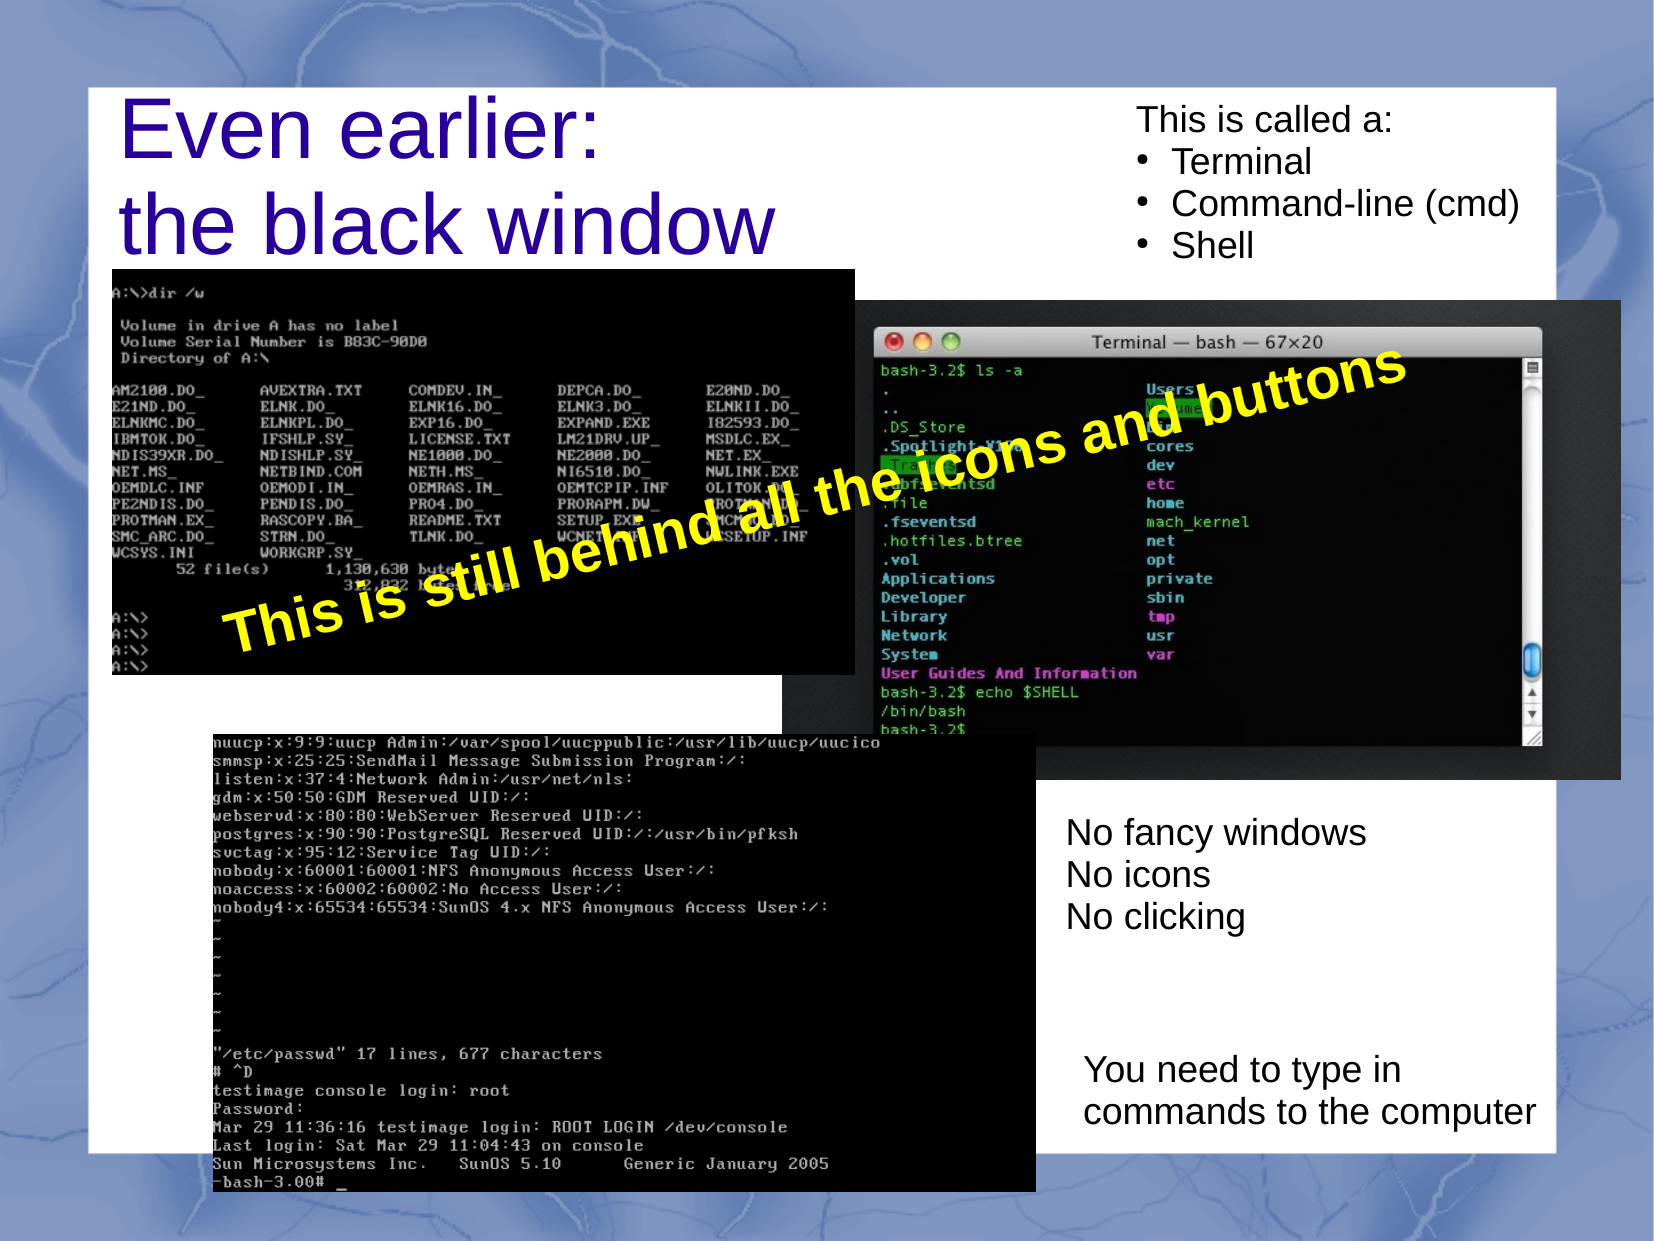

# Even earlier: the black window
This is called a:
Terminal
Command-line (cmd)
Shell
This is still behind all the icons and buttons
No fancy windows
No icons
No clicking
You need to type in
commands to the computer